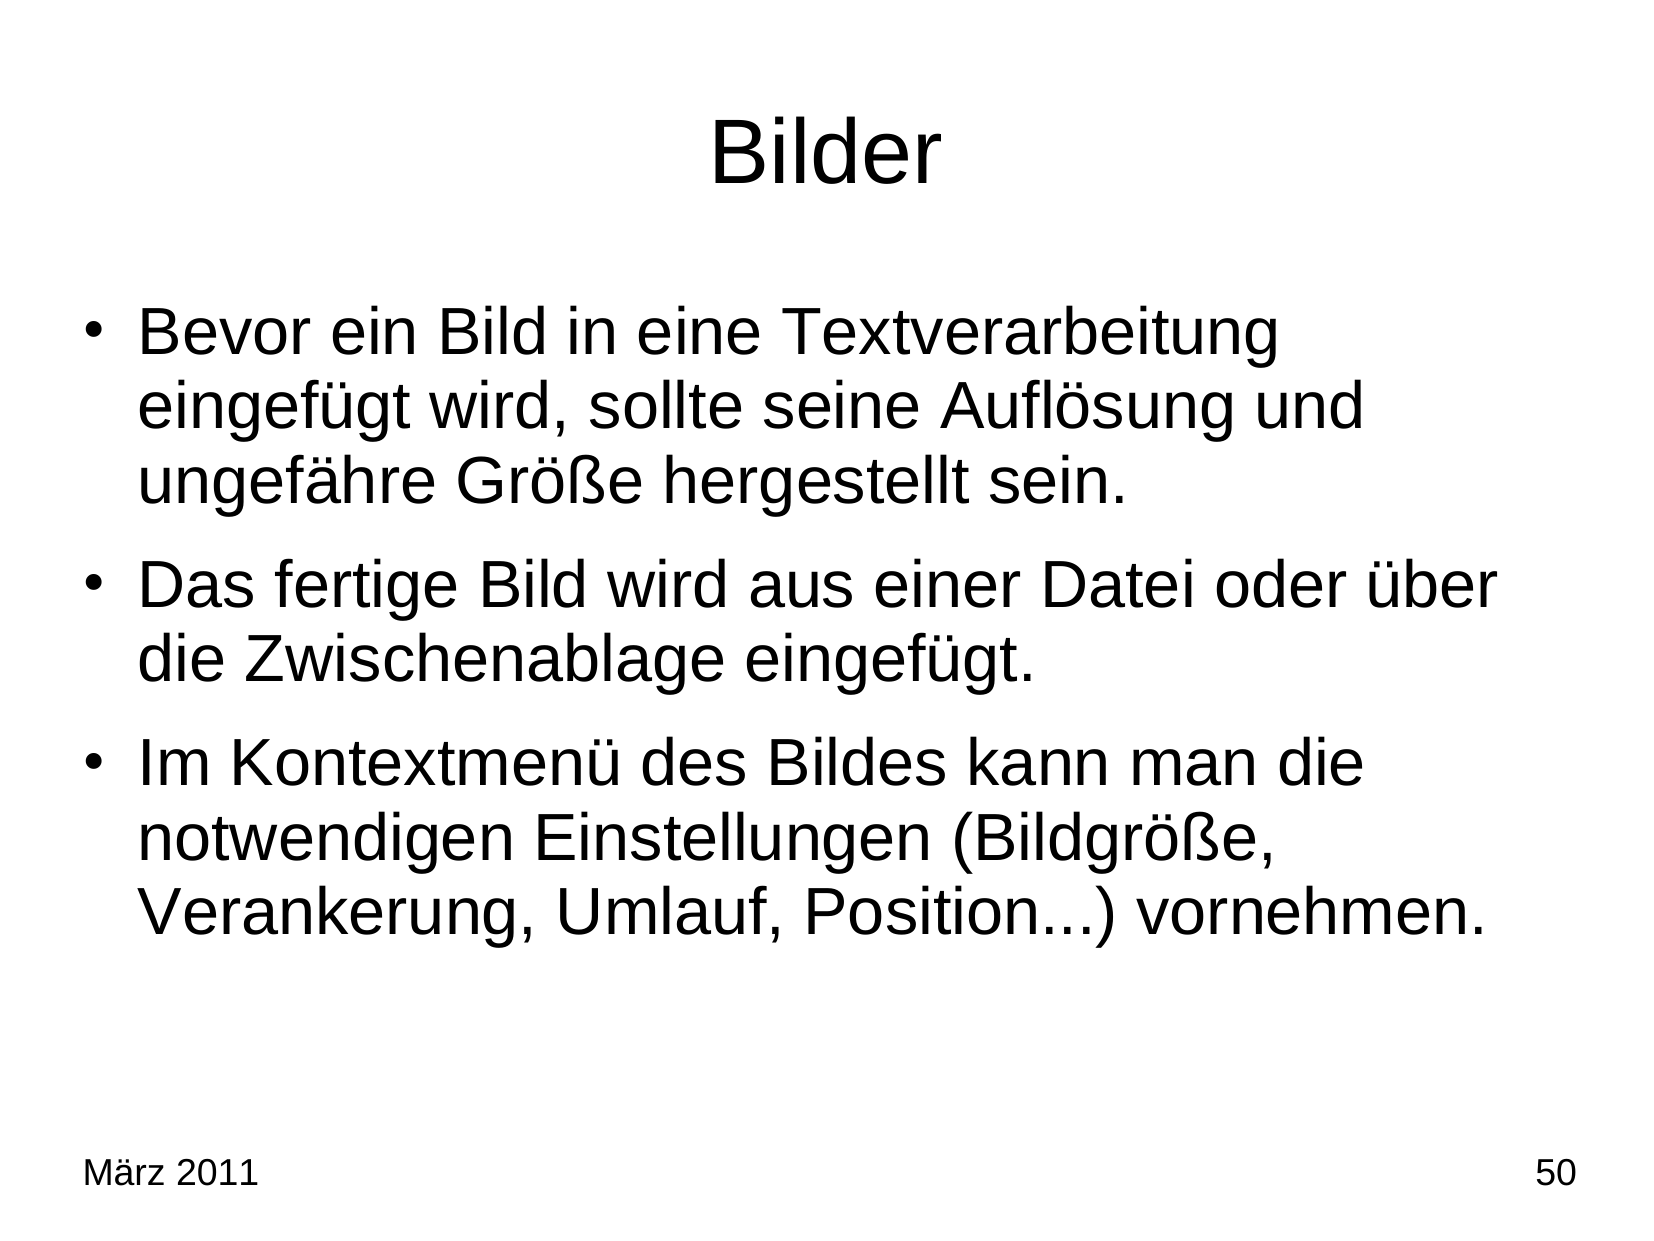

# Bilder
Bevor ein Bild in eine Textverarbeitung eingefügt wird, sollte seine Auflösung und ungefähre Größe hergestellt sein.
Das fertige Bild wird aus einer Datei oder über die Zwischenablage eingefügt.
Im Kontextmenü des Bildes kann man die notwendigen Einstellungen (Bildgröße, Verankerung, Umlauf, Position...) vornehmen.
März 2011
50